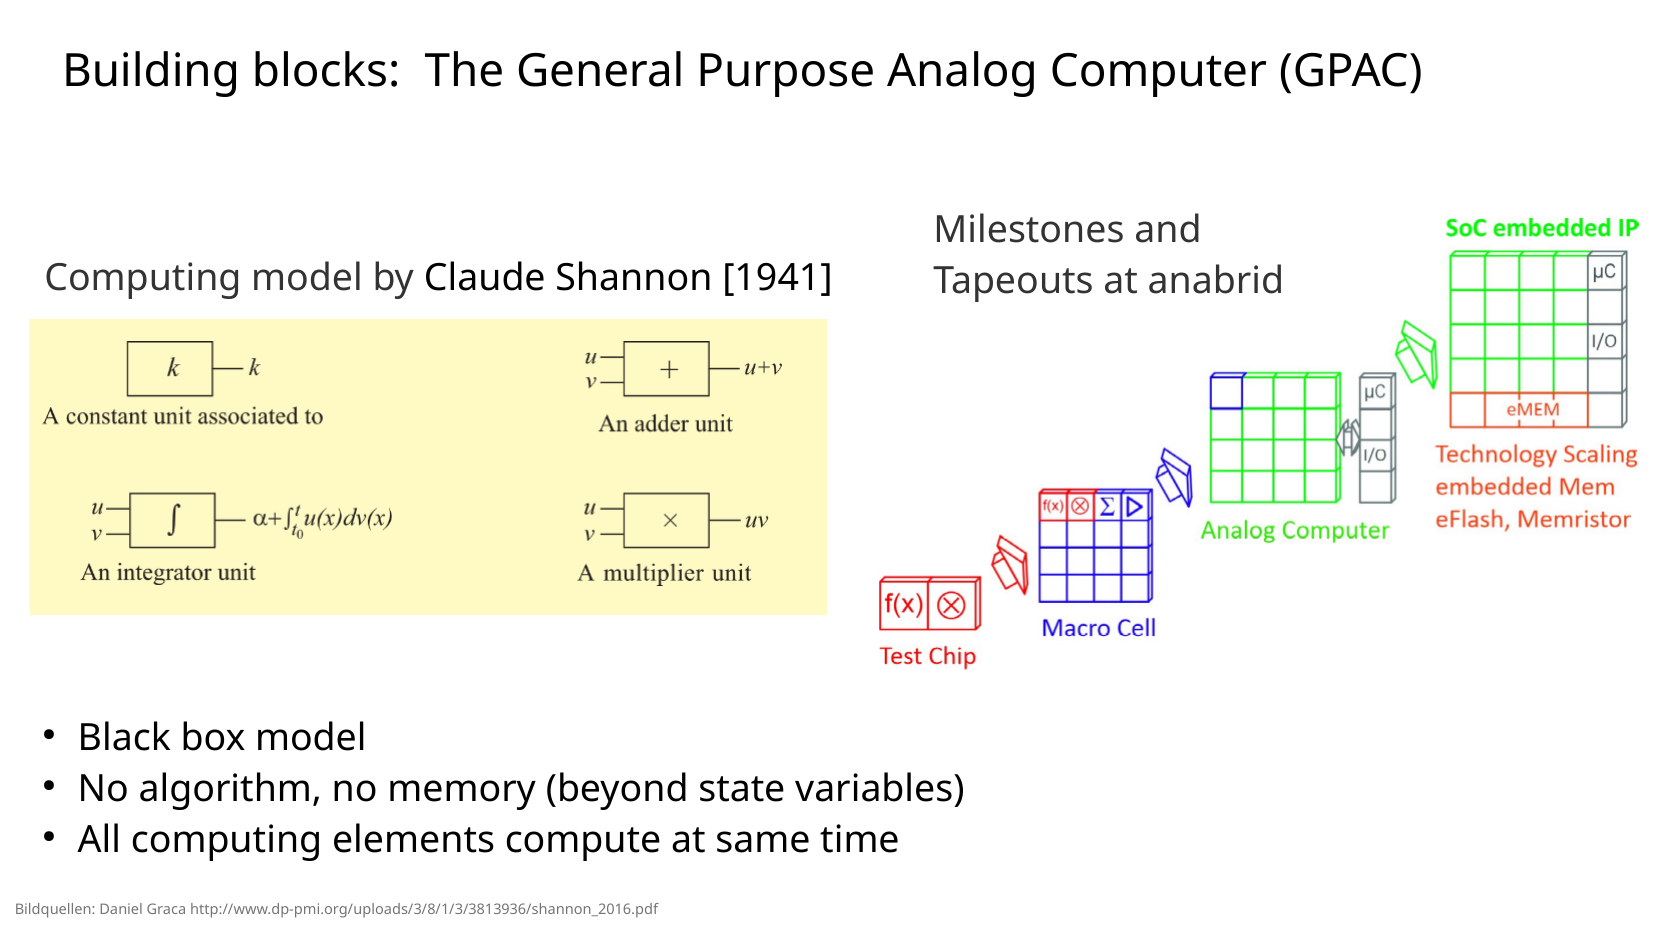

Building blocks: The General Purpose Analog Computer (GPAC)
Milestones and
Tapeouts at anabrid
Computing model by Claude Shannon [1941]
Black box model
No algorithm, no memory (beyond state variables)
All computing elements compute at same time
Bildquellen: Daniel Graca http://www.dp-pmi.org/uploads/3/8/1/3/3813936/shannon_2016.pdf